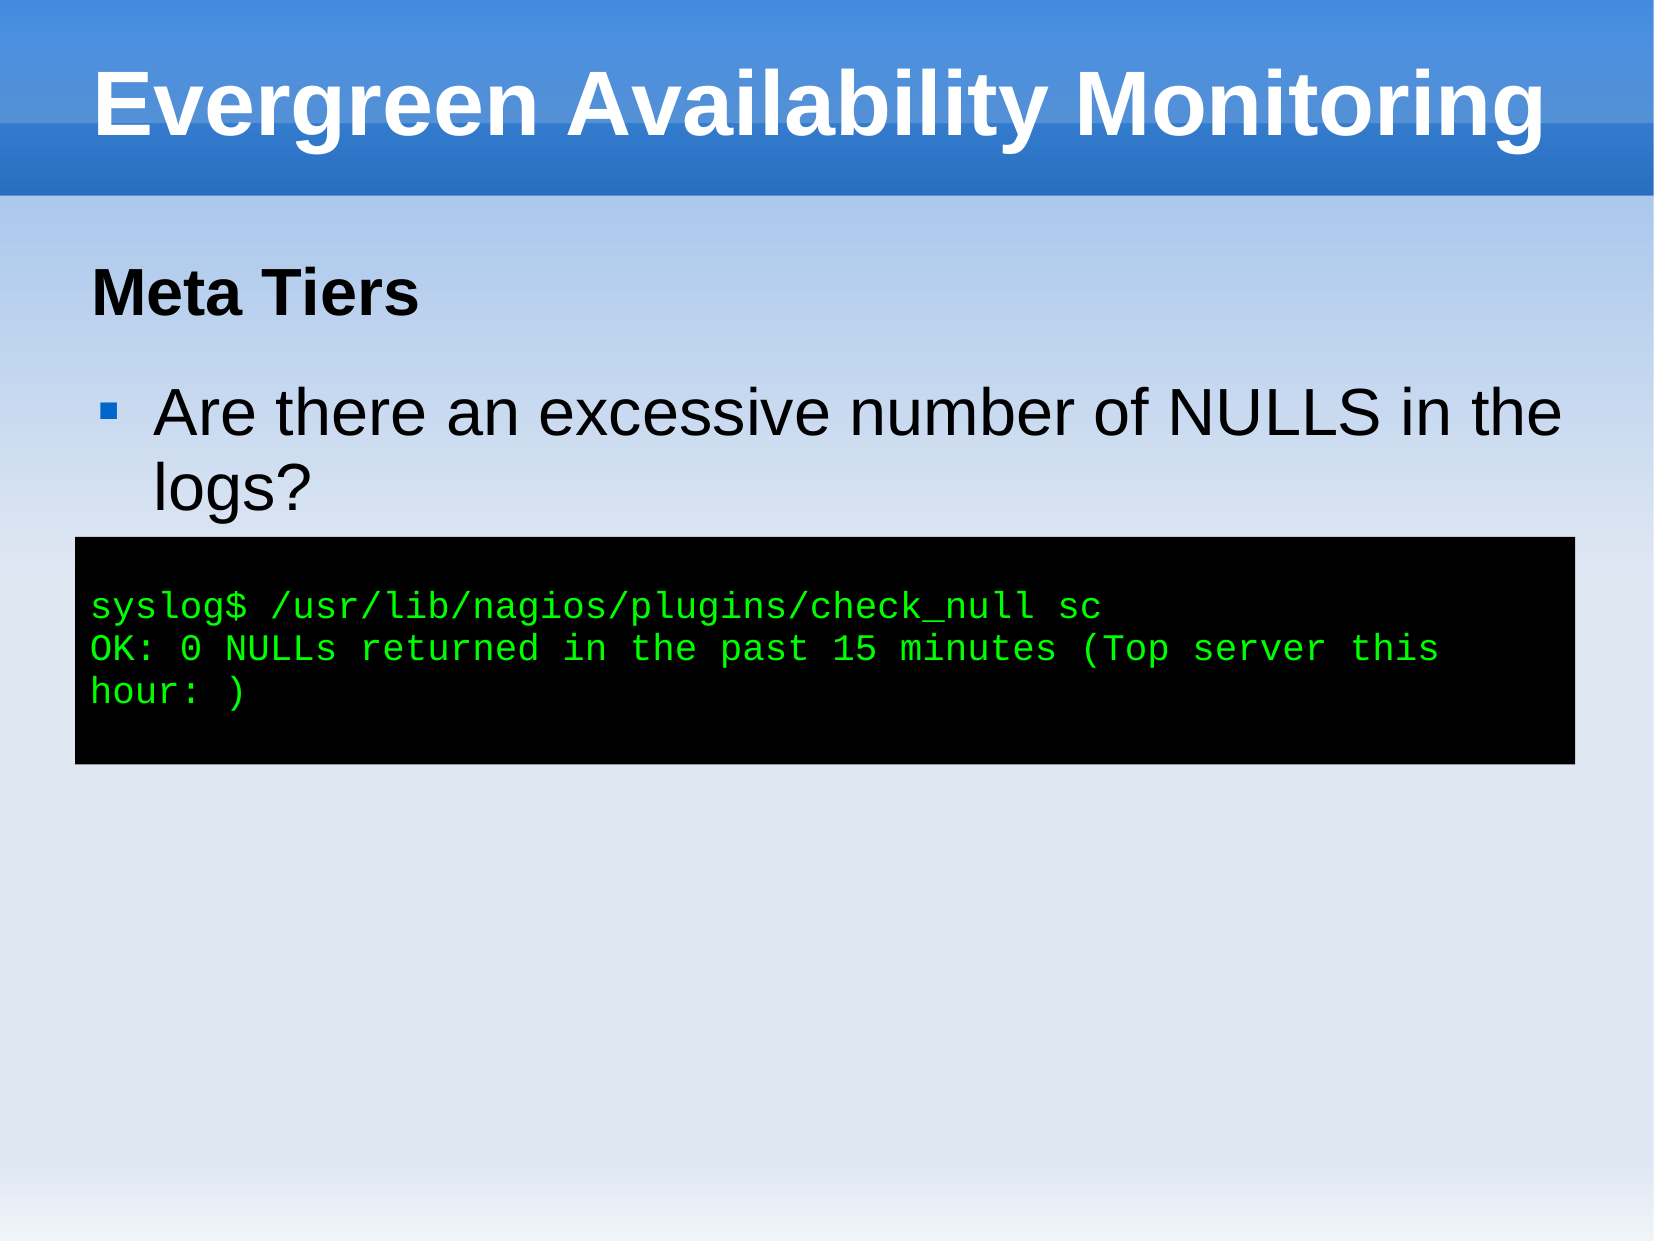

# Evergreen Availability Monitoring
Meta Tiers
Are there an excessive number of NULLS in the logs?
syslog$ /usr/lib/nagios/plugins/check_null sc
OK: 0 NULLs returned in the past 15 minutes (Top server this hour: )